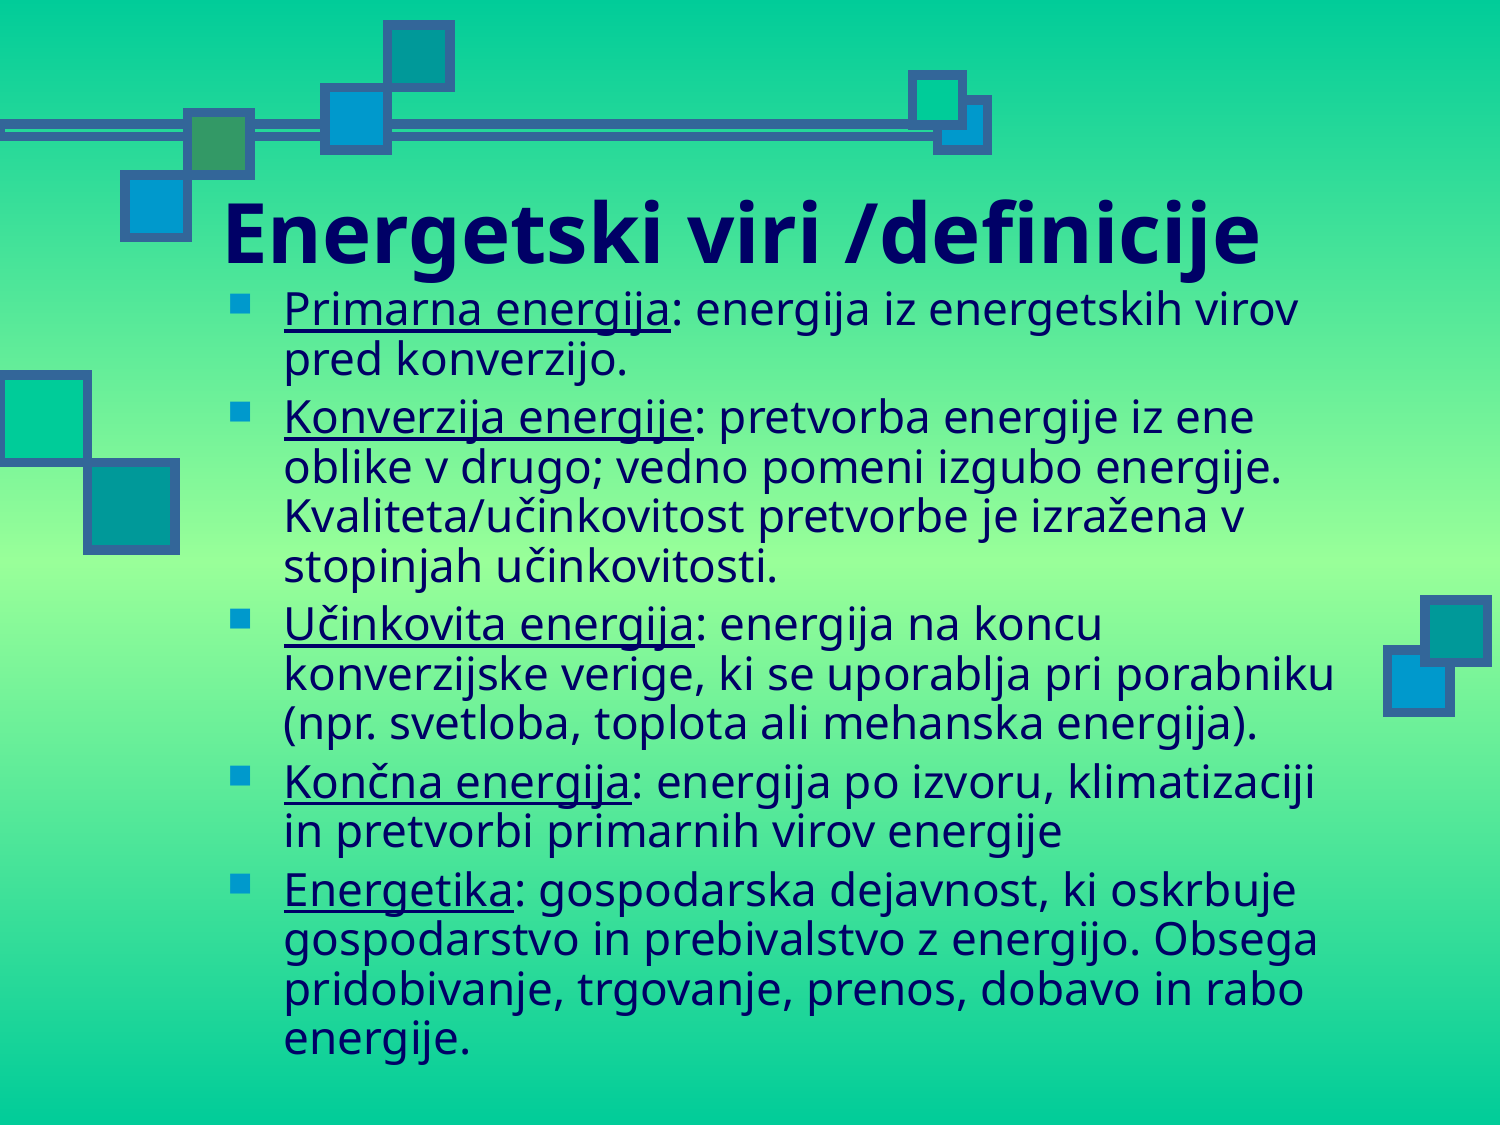

# Energetski viri /definicije
Primarna energija: energija iz energetskih virov pred konverzijo.
Konverzija energije: pretvorba energije iz ene oblike v drugo; vedno pomeni izgubo energije. Kvaliteta/učinkovitost pretvorbe je izražena v stopinjah učinkovitosti.
Učinkovita energija: energija na koncu konverzijske verige, ki se uporablja pri porabniku (npr. svetloba, toplota ali mehanska energija).
Končna energija: energija po izvoru, klimatizaciji in pretvorbi primarnih virov energije
Energetika: gospodarska dejavnost, ki oskrbuje gospodarstvo in prebivalstvo z energijo. Obsega pridobivanje, trgovanje, prenos, dobavo in rabo energije.